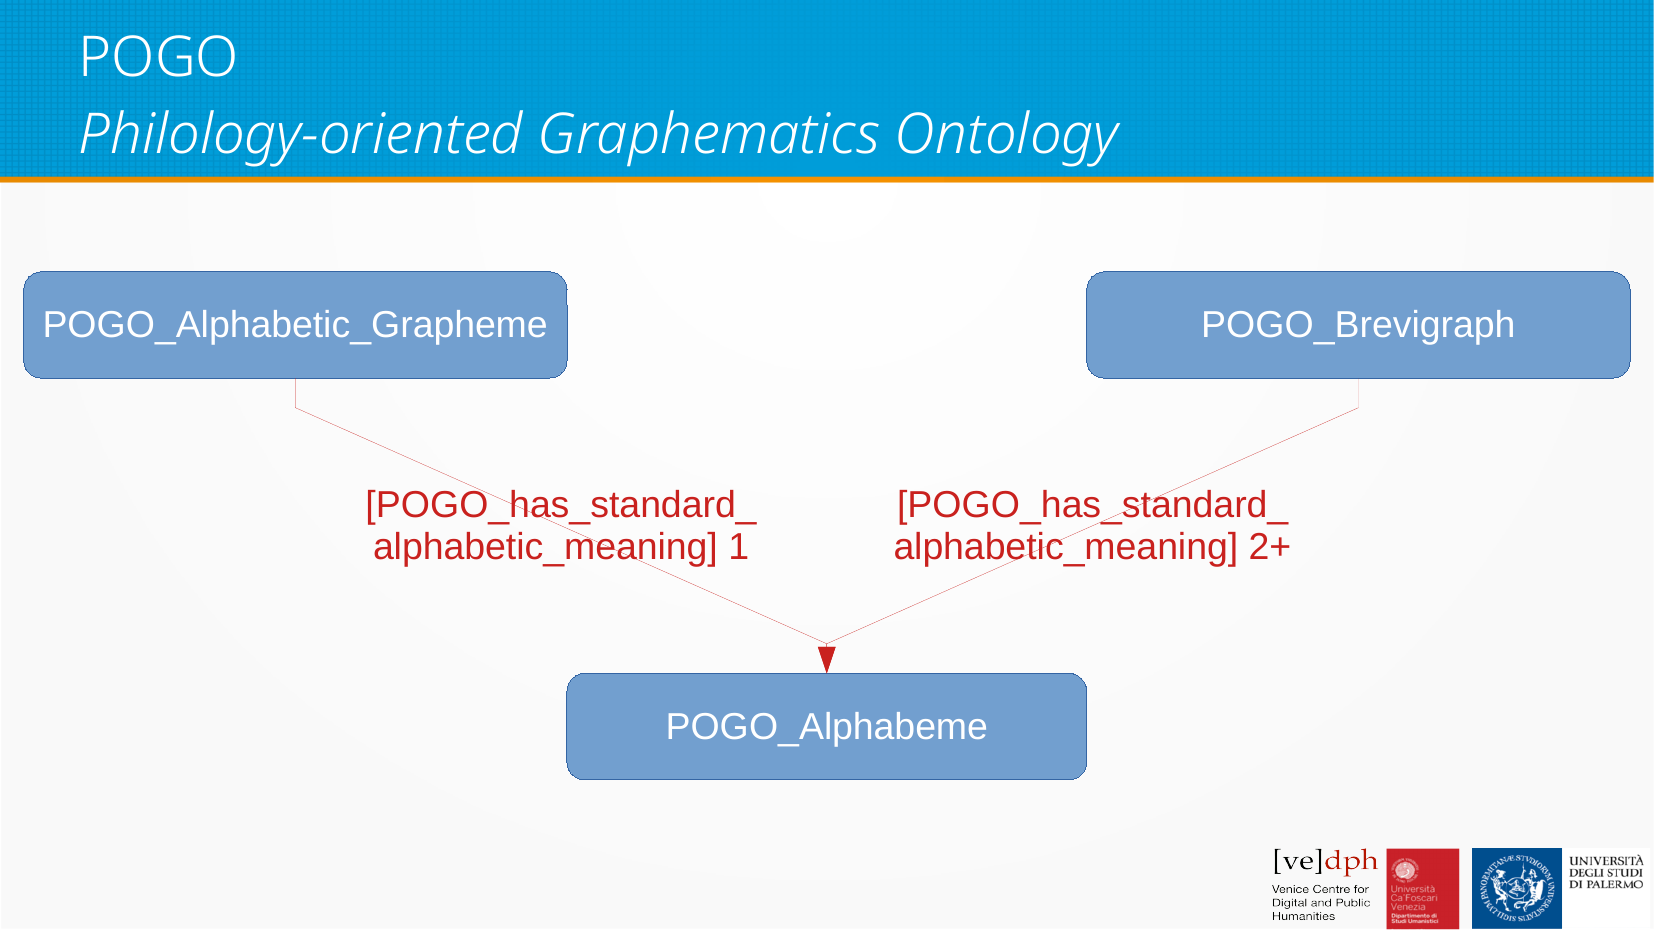

# POGO Philology-oriented Graphematics Ontology
POGO_Alphabetic_Grapheme
POGO_Brevigraph
POGO_Alphabeme